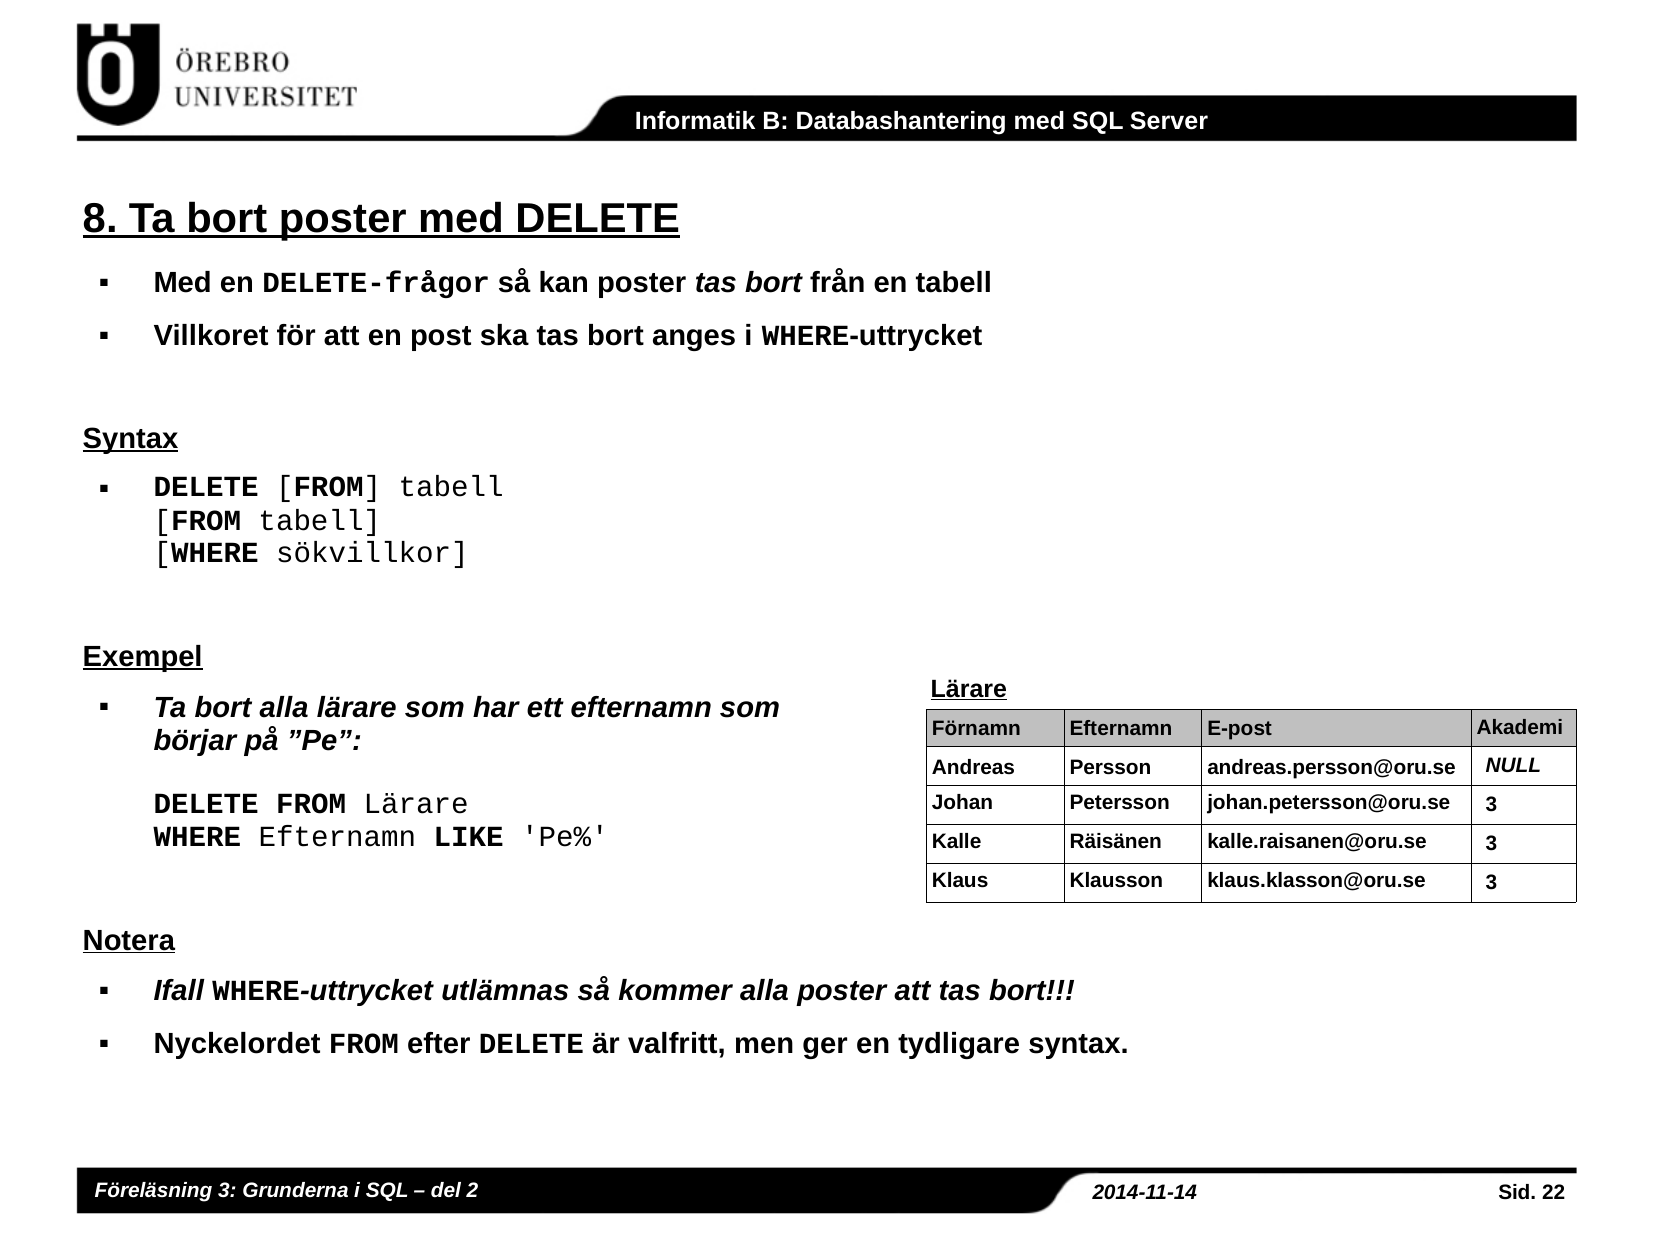

# 8. Ta bort poster med DELETE
Med en DELETE-frågor så kan poster tas bort från en tabell
Villkoret för att en post ska tas bort anges i WHERE-uttrycket
Syntax
DELETE [FROM] tabell
[FROM tabell]
[WHERE sökvillkor]
Exempel
Ta bort alla lärare som har ett efternamn som
börjar på ”Pe”:
DELETE FROM Lärare
WHERE Efternamn LIKE 'Pe%'
Notera
Ifall WHERE-uttrycket utlämnas så kommer alla poster att tas bort!!!
Nyckelordet FROM efter DELETE är valfritt, men ger en tydligare syntax.
Lärare
| Förnamn | Efternamn | E-post | Akademi |
| --- | --- | --- | --- |
| Andreas | Persson | andreas.persson@oru.se | NULL |
| Johan | Petersson | johan.petersson@oru.se | 3 |
| Kalle | Räisänen | kalle.raisanen@oru.se | 3 |
| Klaus | Klausson | klaus.klasson@oru.se | 3 |
Föreläsning 3: Grunderna i SQL – del 2
2014-11-14
22